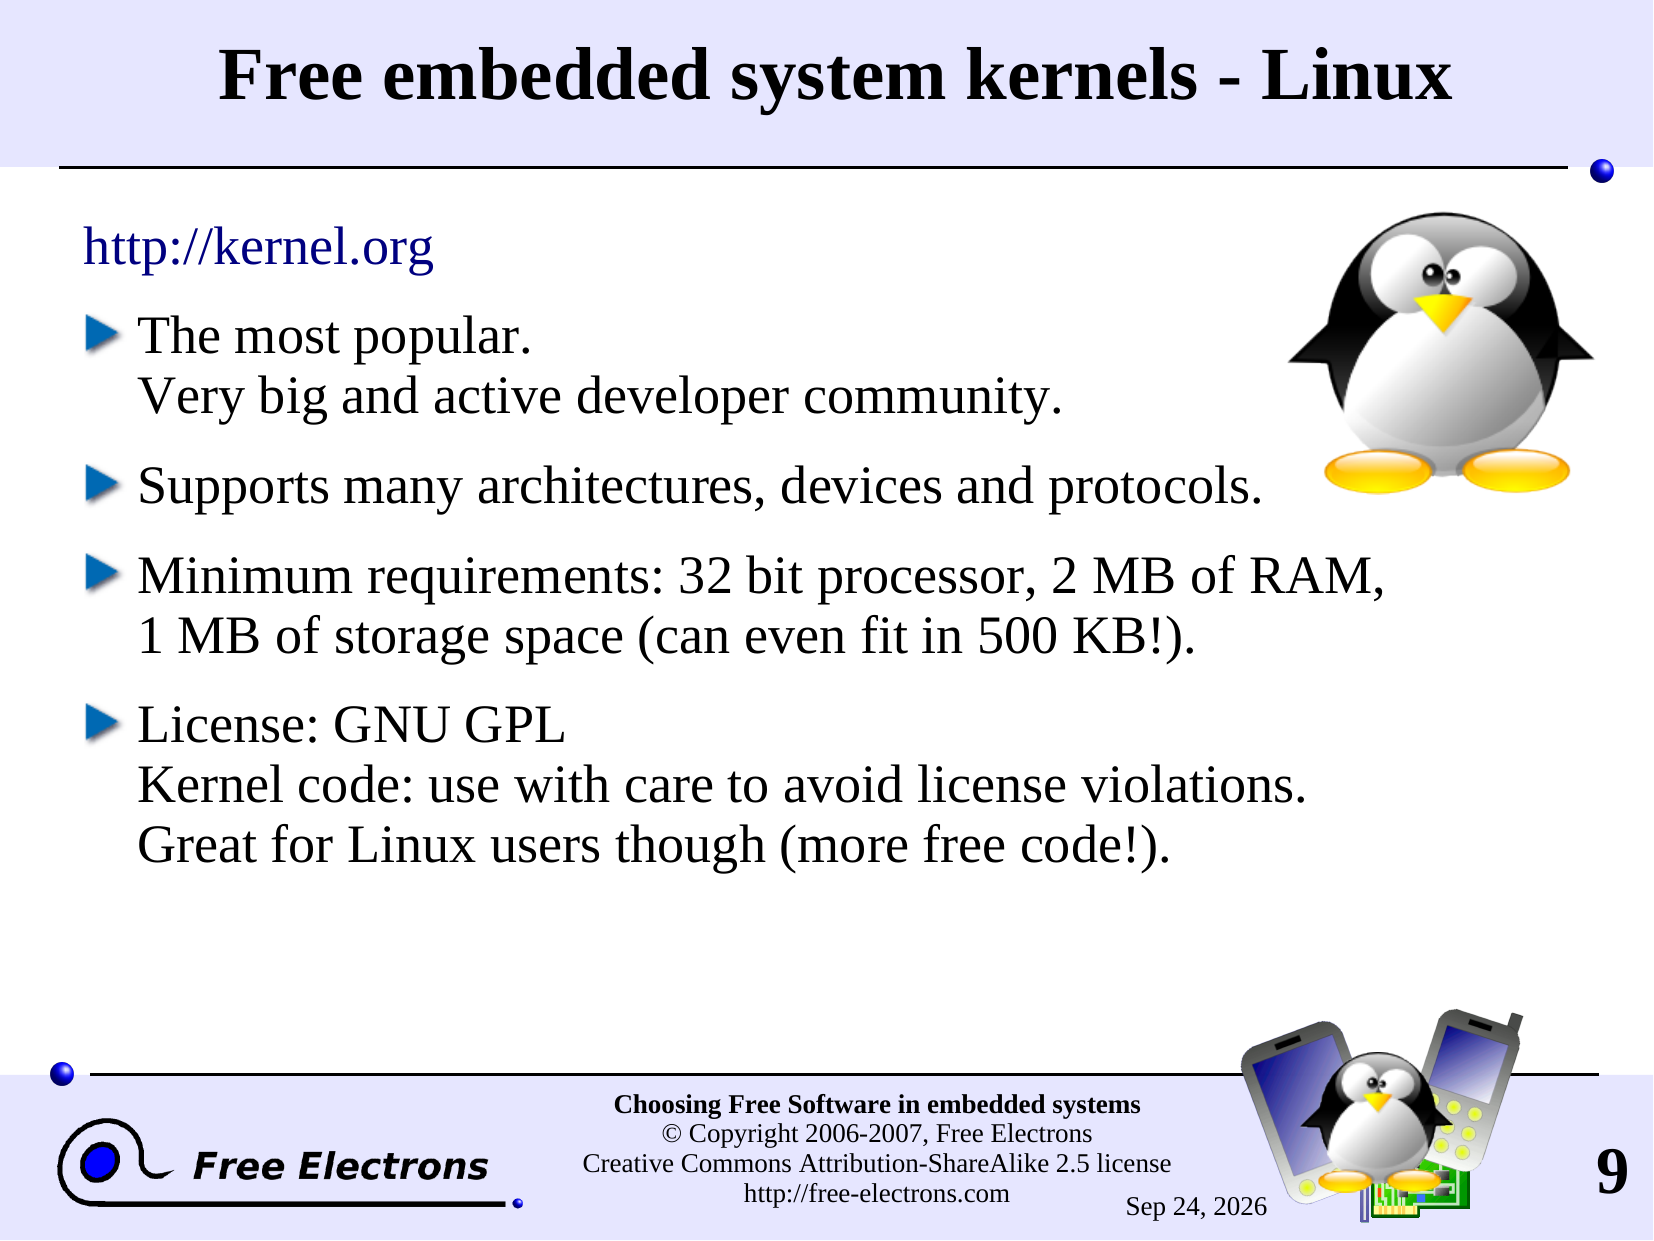

# Free embedded system kernels - Linux
http://kernel.org
The most popular.
Very big and active developer community.
Supports many architectures, devices and protocols.
Minimum requirements: 32 bit processor, 2 MB of RAM, 1 MB of storage space (can even fit in 500 KB!).
License: GNU GPL
Kernel code: use with care to avoid license violations.
Great for Linux users though (more free code!).